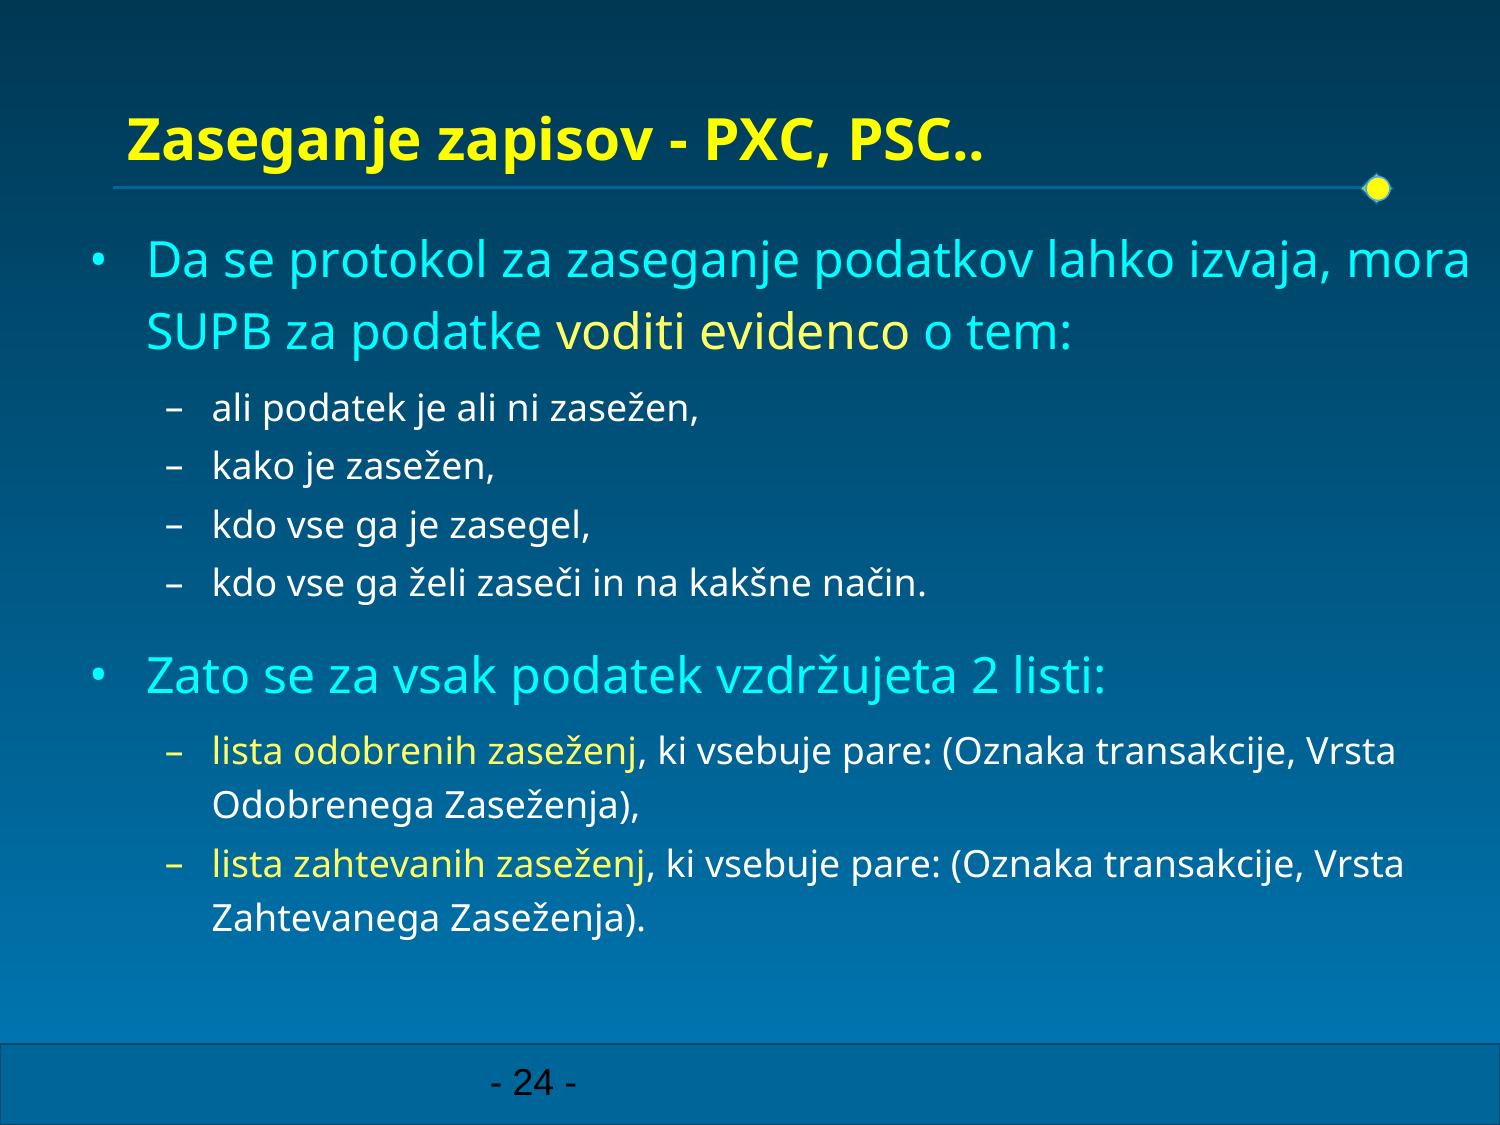

# Zaseganje zapisov - PXC, PSC..
Da se protokol za zaseganje podatkov lahko izvaja, mora SUPB za podatke voditi evidenco o tem:
ali podatek je ali ni zasežen,
kako je zasežen,
kdo vse ga je zasegel,
kdo vse ga želi zaseči in na kakšne način.
Zato se za vsak podatek vzdržujeta 2 listi:
lista odobrenih zaseženj, ki vsebuje pare: (Oznaka transakcije, Vrsta Odobrenega Zaseženja),
lista zahtevanih zaseženj, ki vsebuje pare: (Oznaka transakcije, Vrsta Zahtevanega Zaseženja).